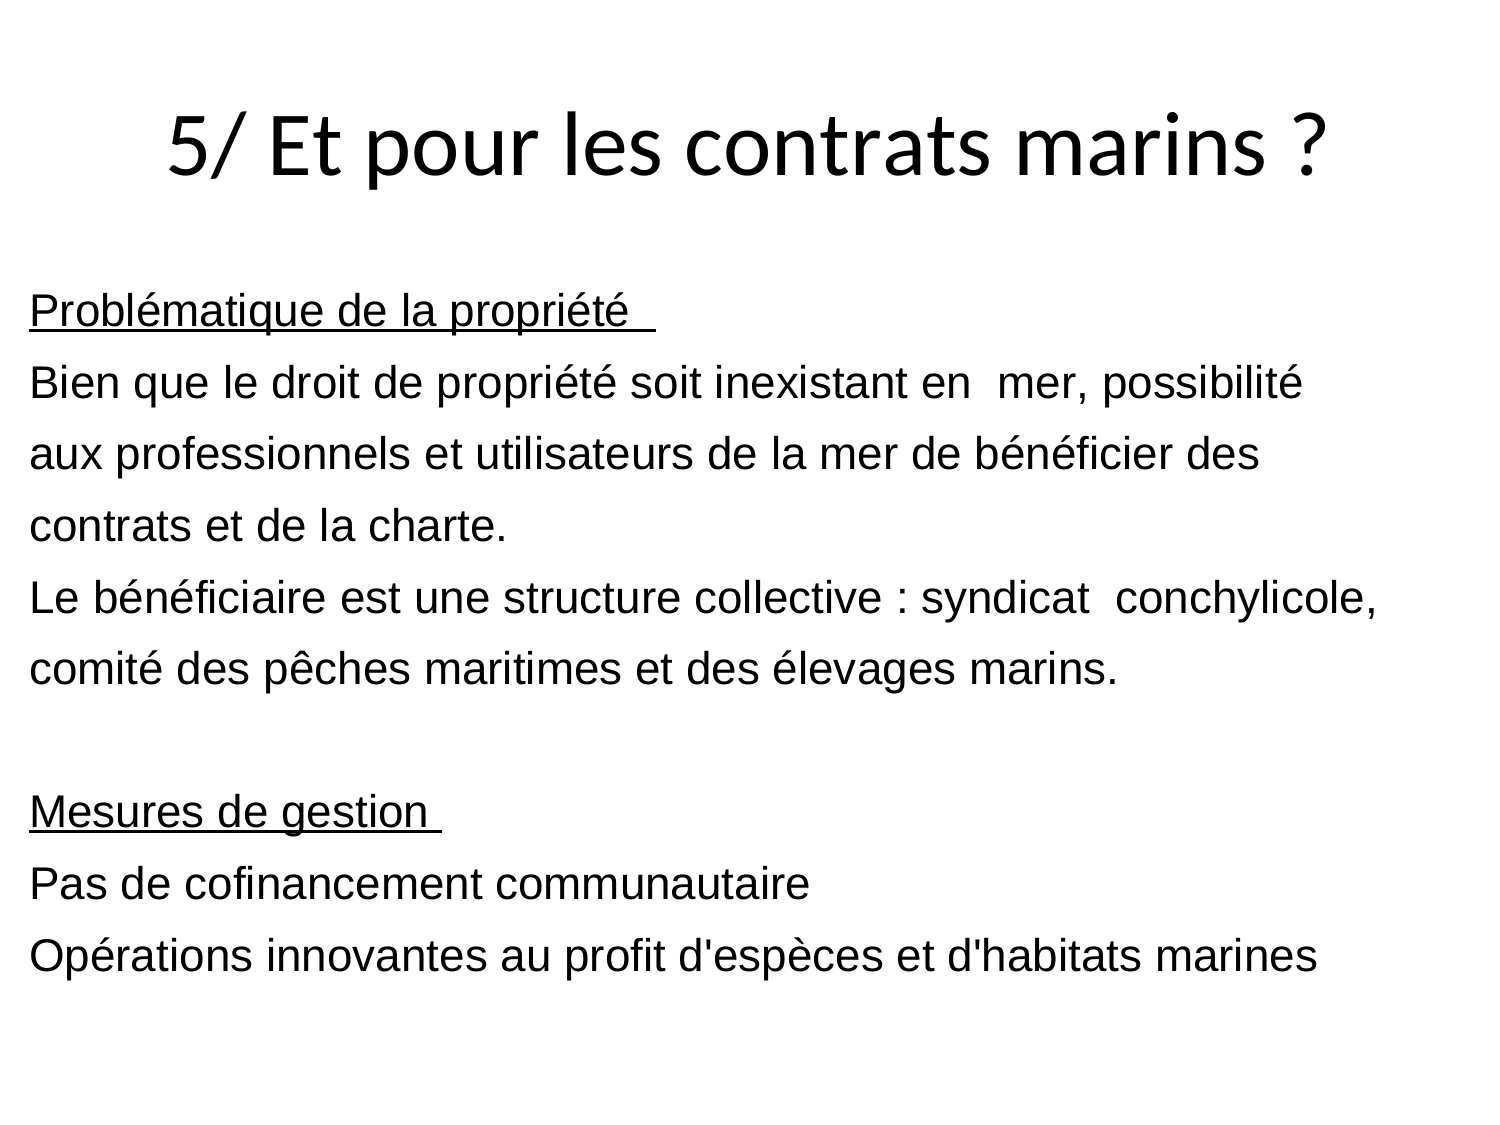

# 5/ Et pour les contrats marins ?
Problématique de la propriété
Bien que le droit de propriété soit inexistant en mer, possibilité
aux professionnels et utilisateurs de la mer de bénéficier des
contrats et de la charte.
Le bénéficiaire est une structure collective : syndicat conchylicole,
comité des pêches maritimes et des élevages marins.
Mesures de gestion
Pas de cofinancement communautaire
Opérations innovantes au profit d'espèces et d'habitats marines